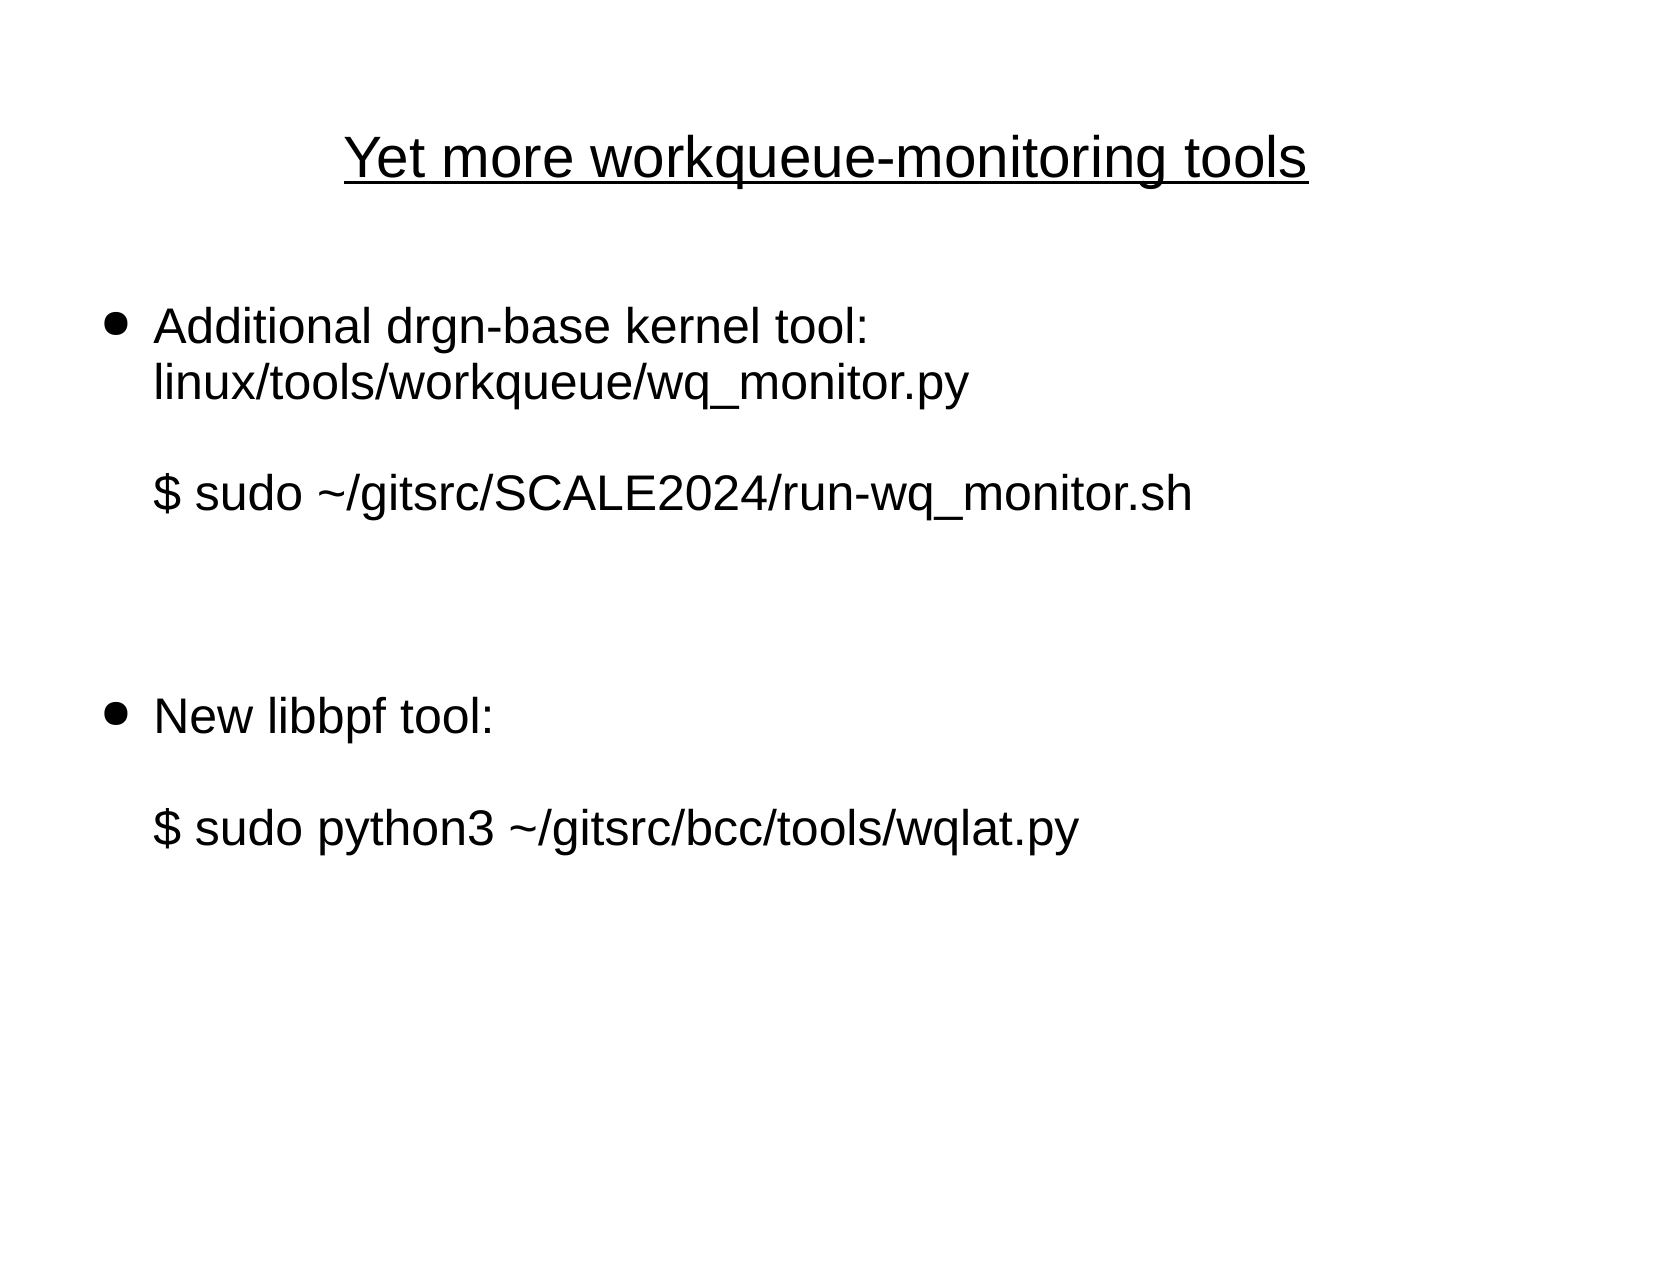

# Yet more workqueue-monitoring tools
Additional drgn-base kernel tool:
linux/tools/workqueue/wq_monitor.py
$ sudo ~/gitsrc/SCALE2024/run-wq_monitor.sh
New libbpf tool:
$ sudo python3 ~/gitsrc/bcc/tools/wqlat.py